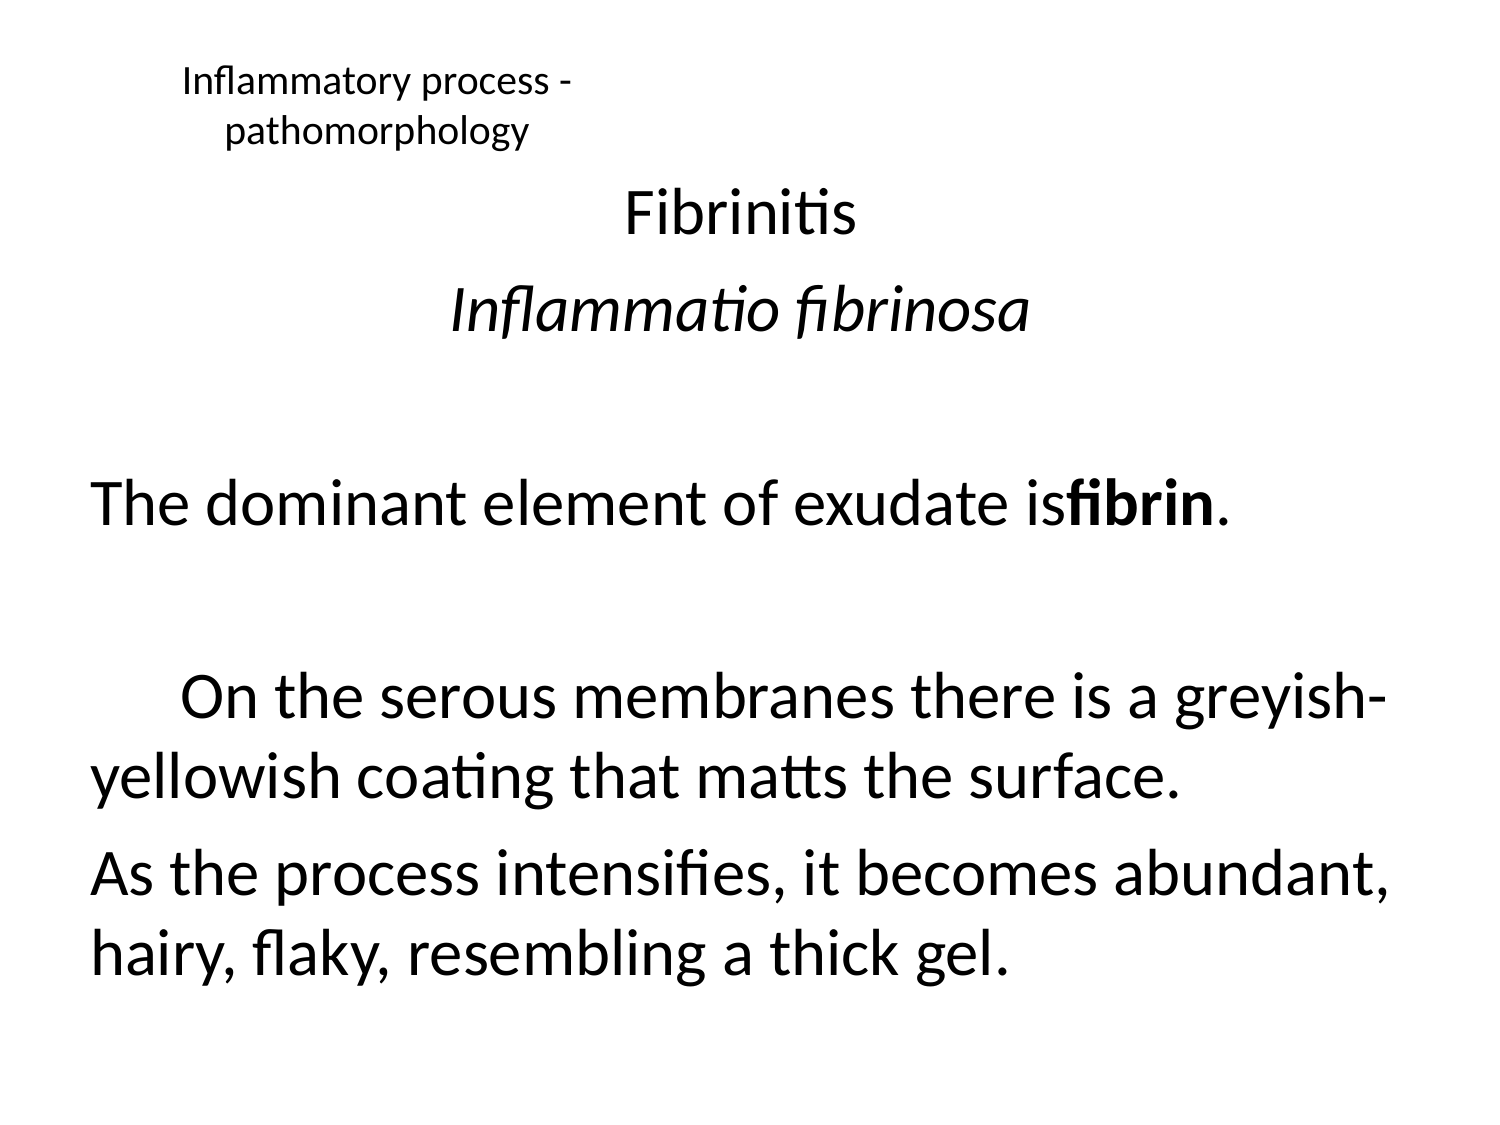

# Inflammatory process - pathomorphology
Fibrinitis
Inflammatio fibrinosa
The dominant element of exudate isfibrin.
 On the serous membranes there is a greyish-yellowish coating that matts the surface.
As the process intensifies, it becomes abundant, hairy, flaky, resembling a thick gel.